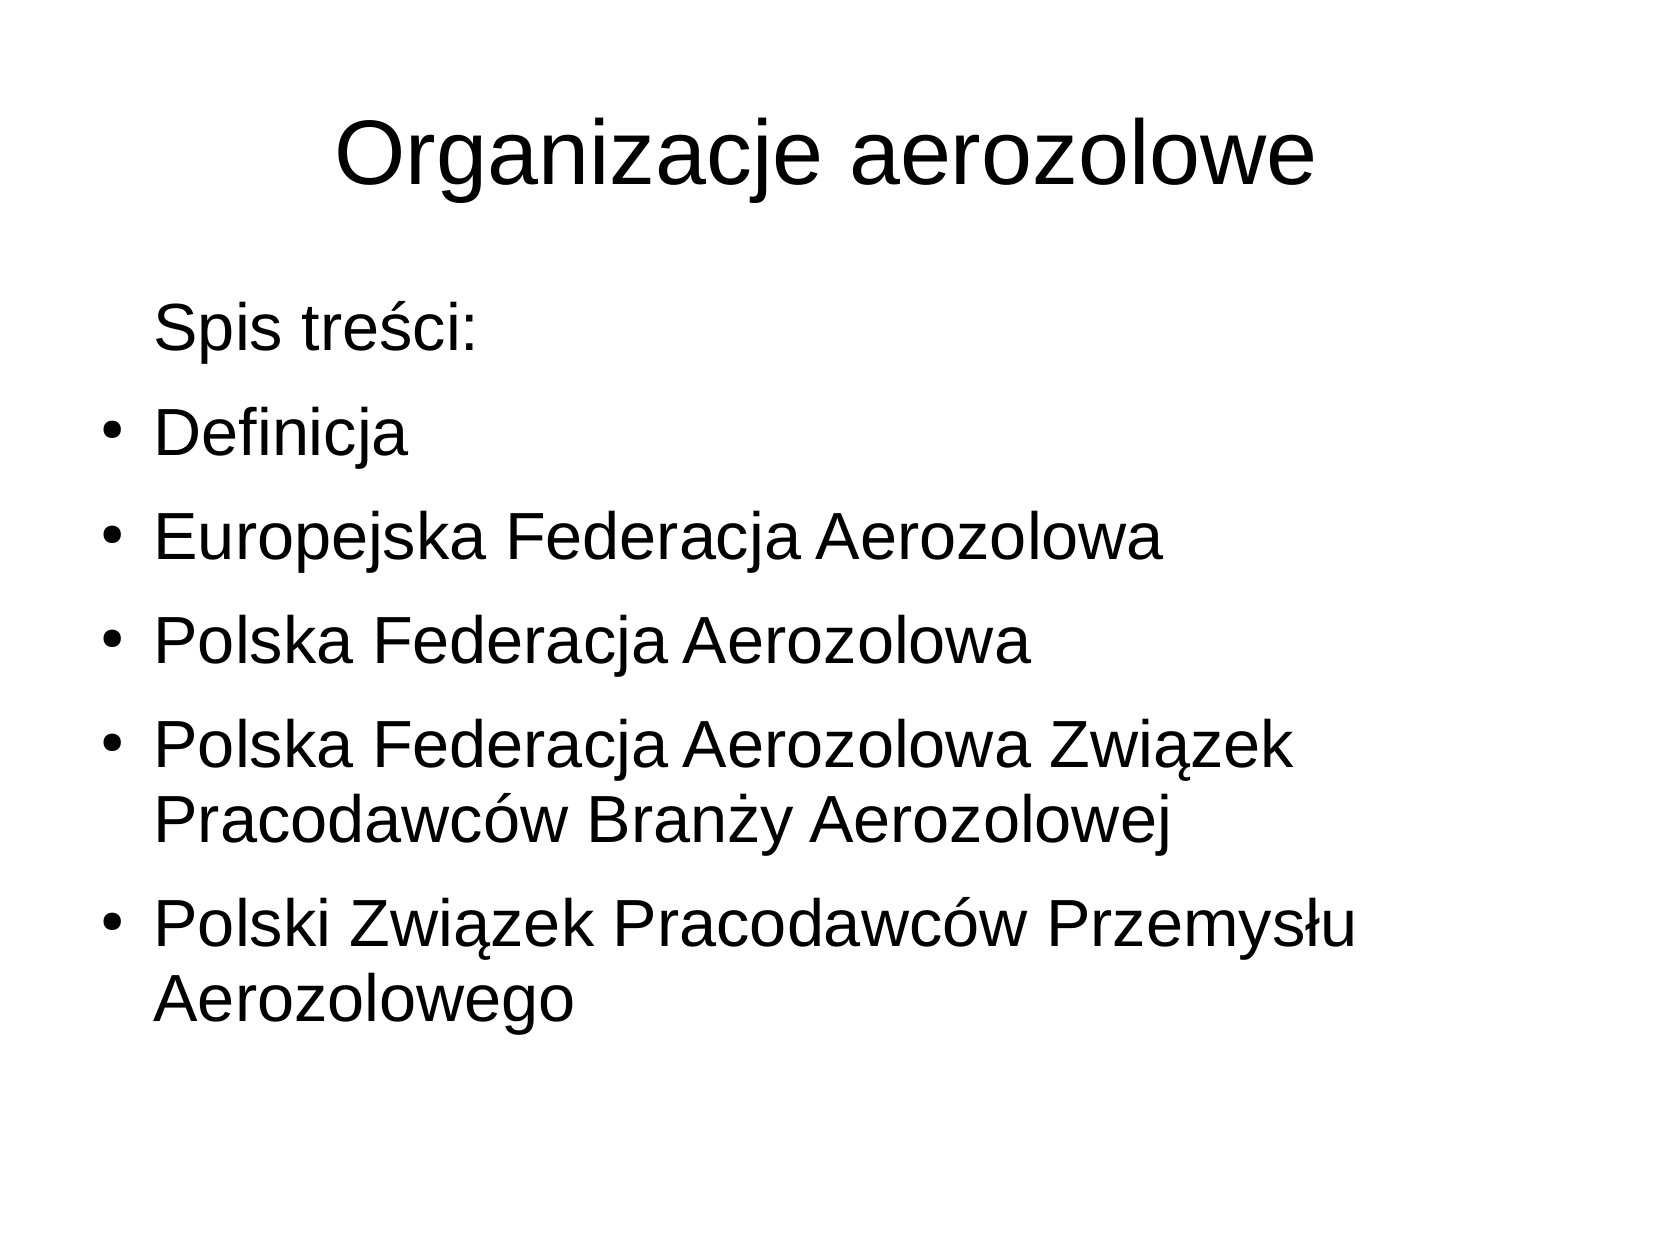

# Organizacje aerozolowe
Spis treści:
Definicja
Europejska Federacja Aerozolowa
Polska Federacja Aerozolowa
Polska Federacja Aerozolowa Związek Pracodawców Branży Aerozolowej
Polski Związek Pracodawców Przemysłu Aerozolowego